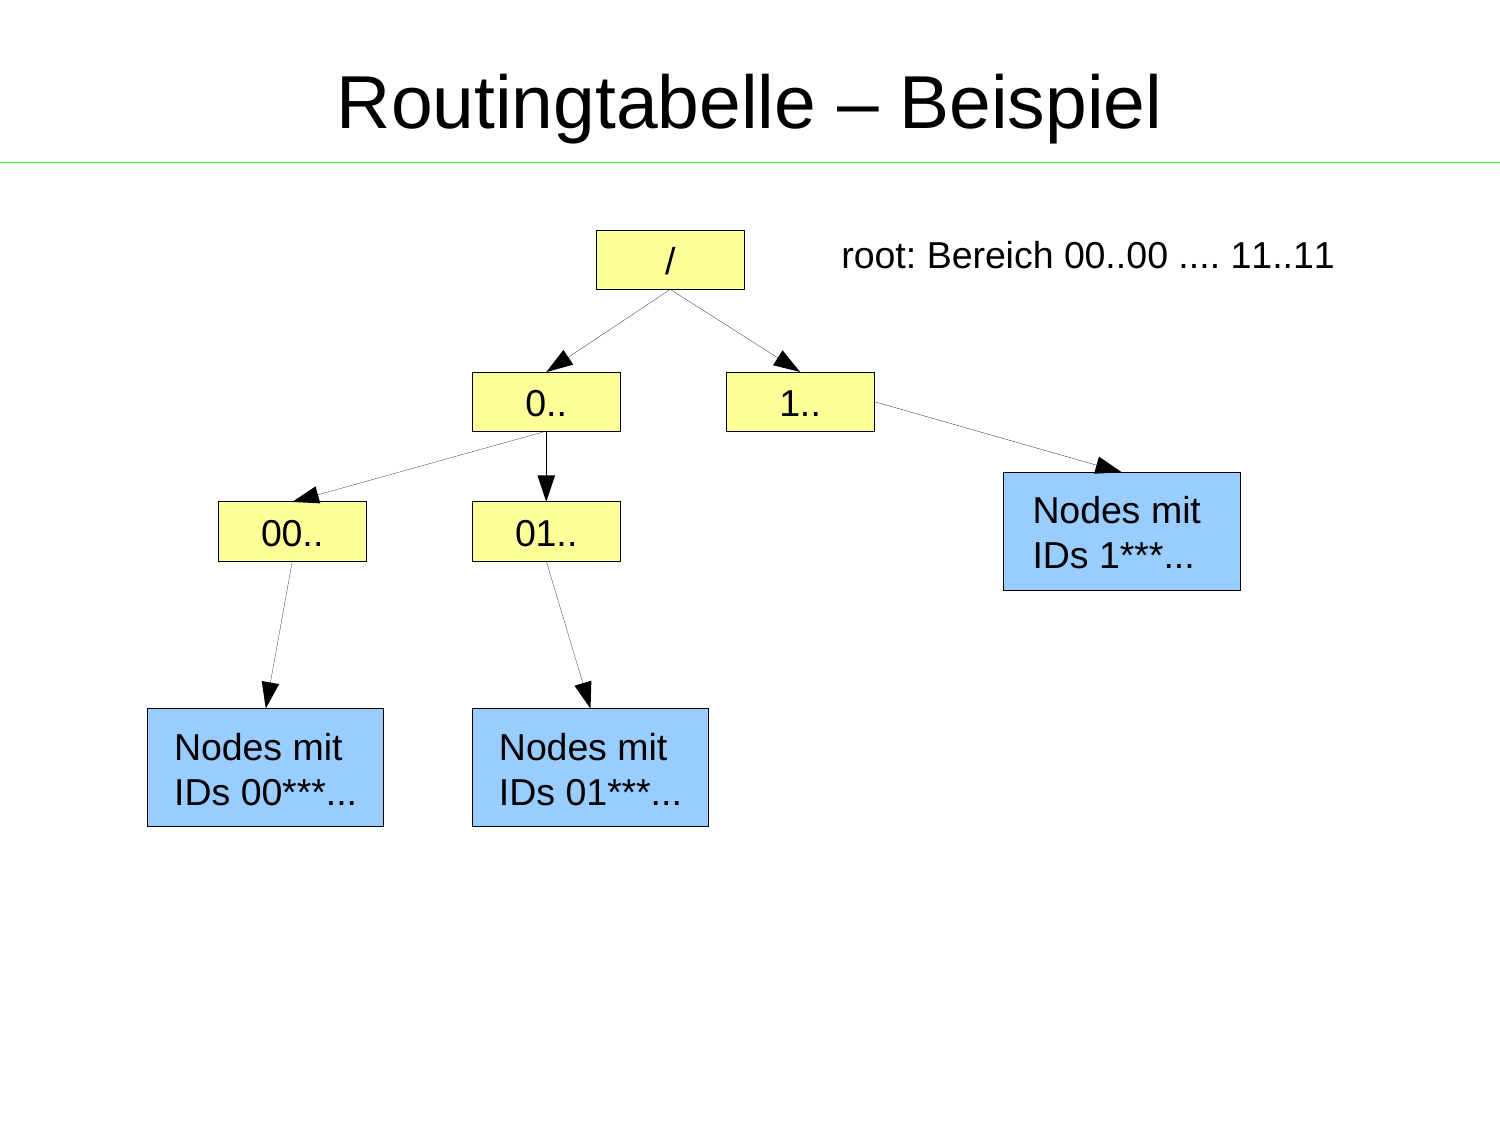

# Routingtabelle – Beispiel
root: Bereich 00..00 .... 11..11
/
0..
1..
Nodes mit
IDs 1***...
00..
01..
Nodes mit
IDs 00***...
Nodes mit
IDs 01***...